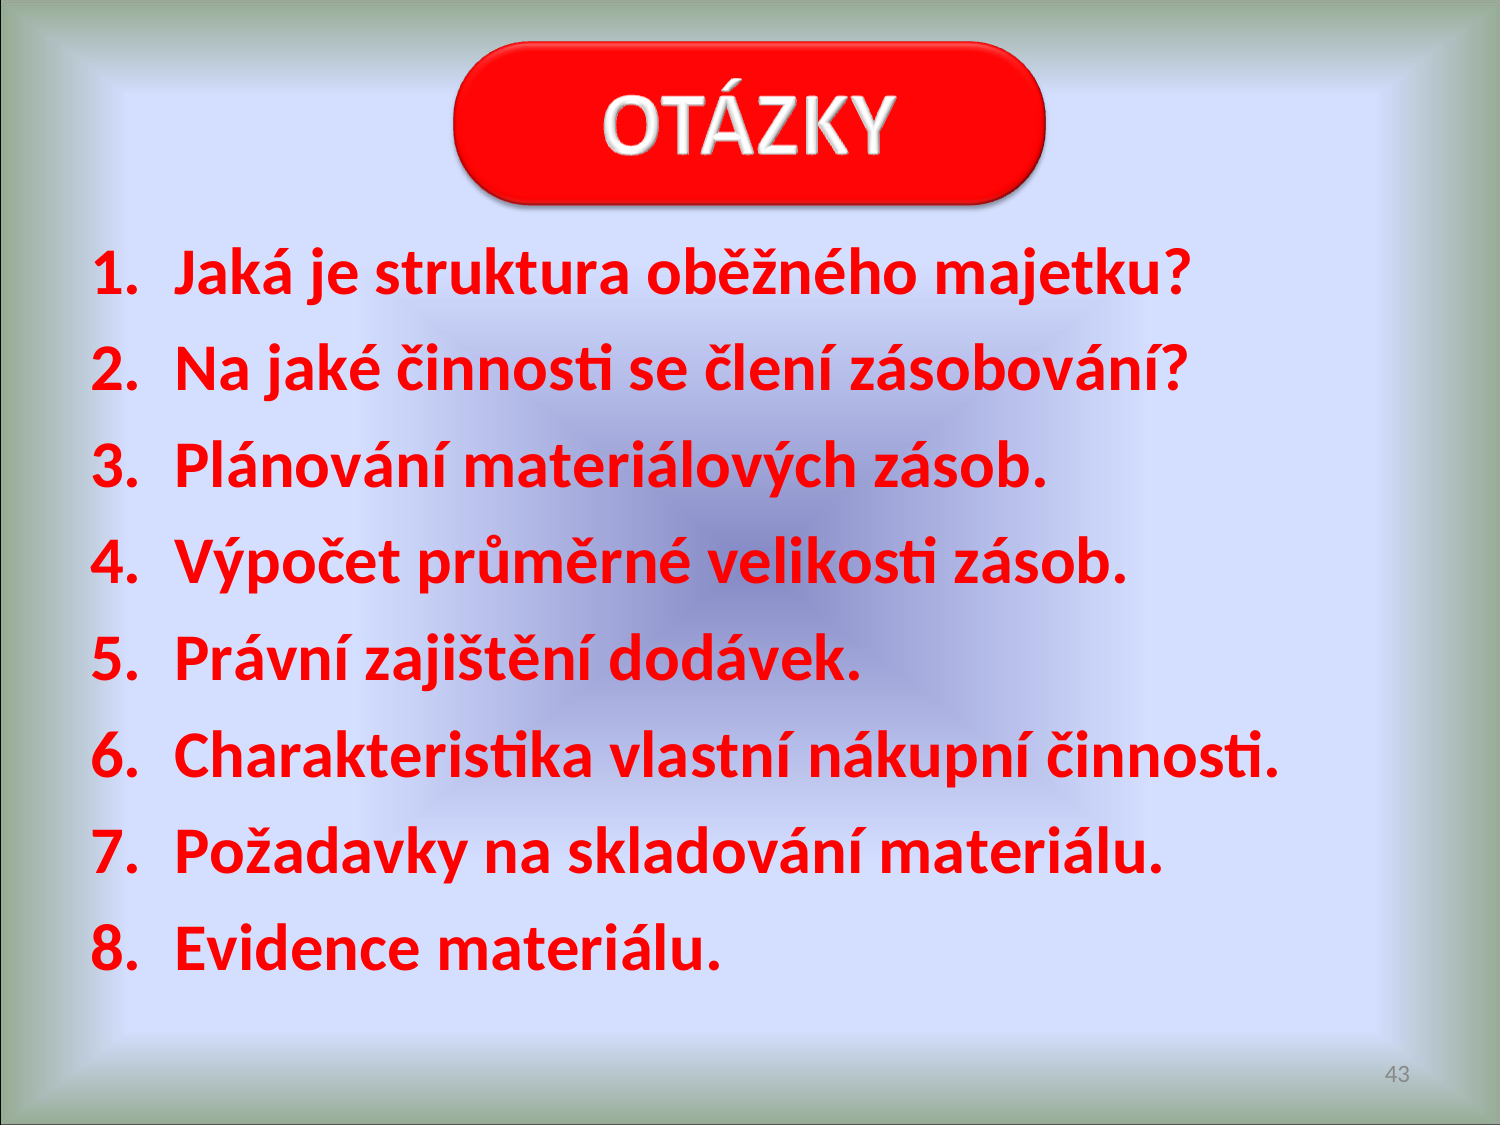

# Jaká je struktura oběžného majetku?
Na jaké činnosti se člení zásobování?
Plánování materiálových zásob.
Výpočet průměrné velikosti zásob.
Právní zajištění dodávek.
Charakteristika vlastní nákupní činnosti.
Požadavky na skladování materiálu.
Evidence materiálu.